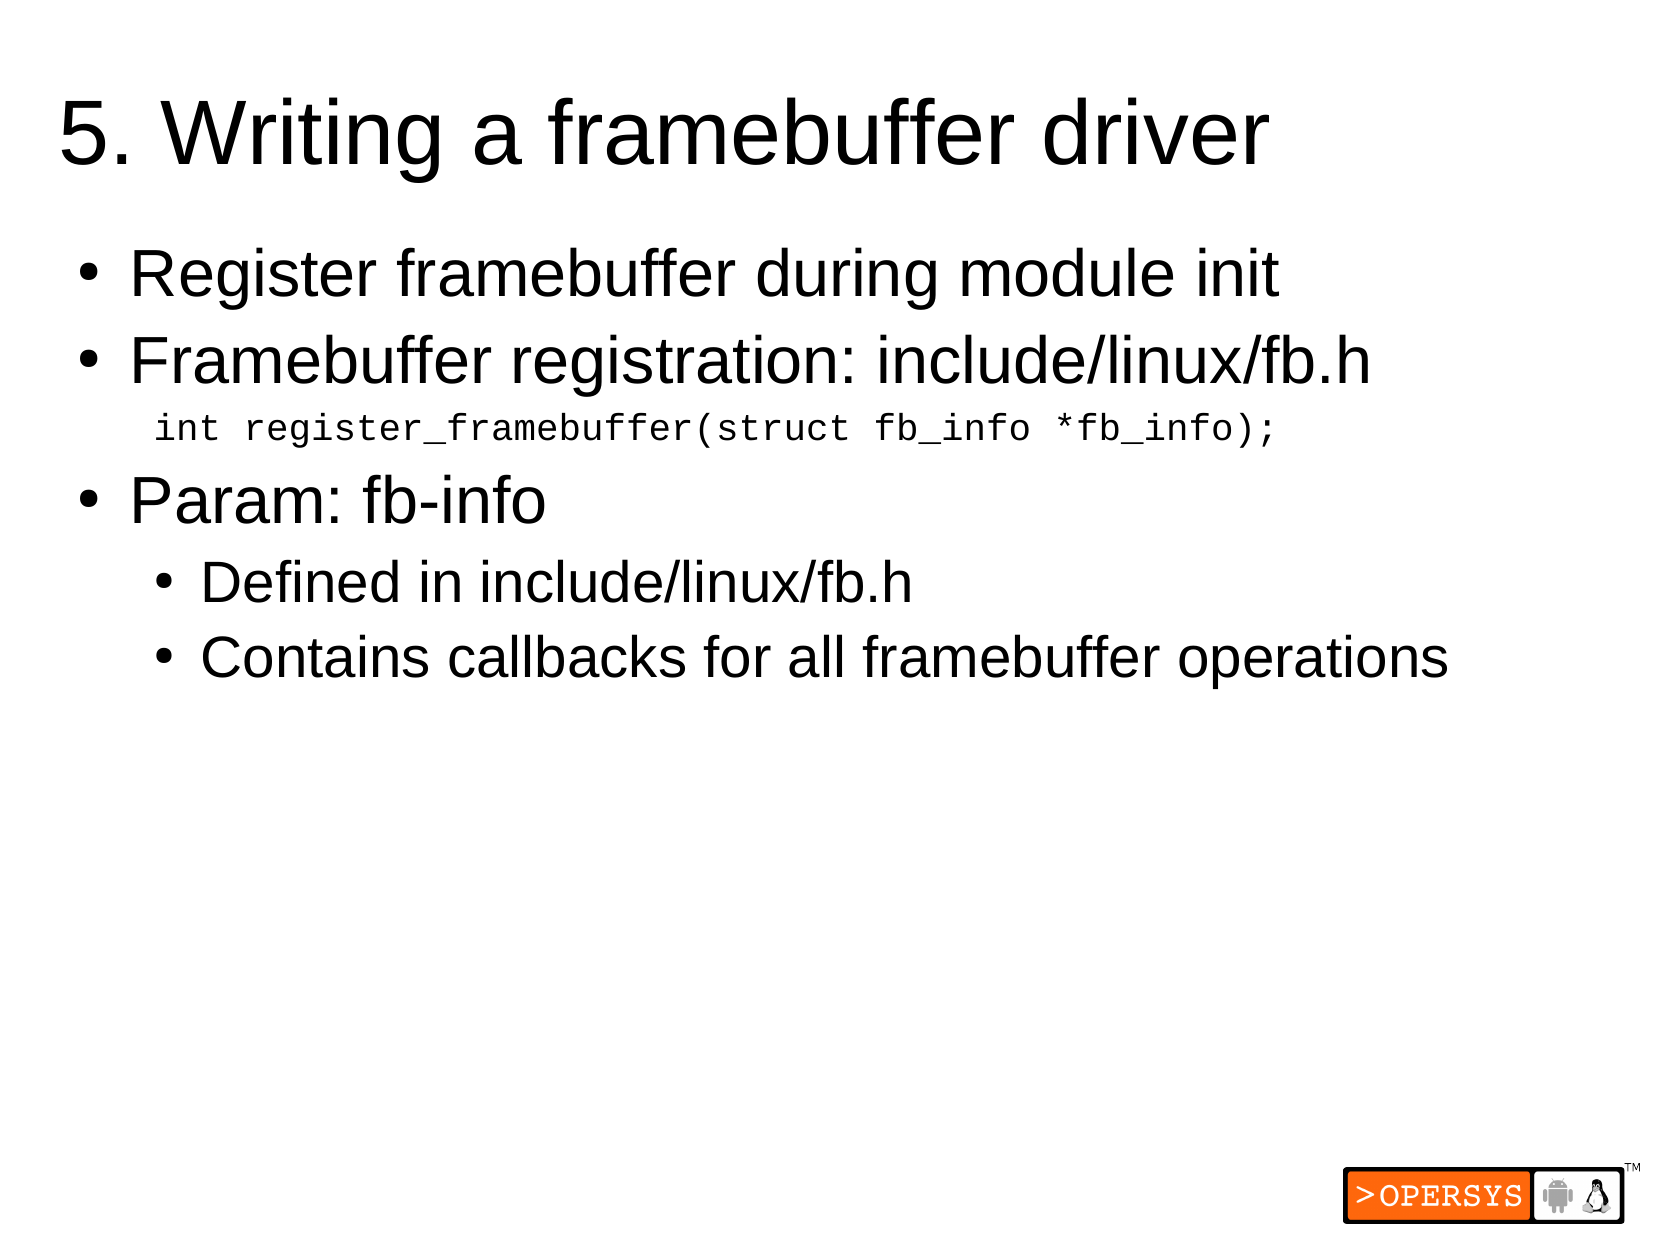

# 5. Writing a framebuffer driver
Register framebuffer during module init
Framebuffer registration: include/linux/fb.h
int register_framebuffer(struct fb_info *fb_info);
Param: fb-info
Defined in include/linux/fb.h
Contains callbacks for all framebuffer operations